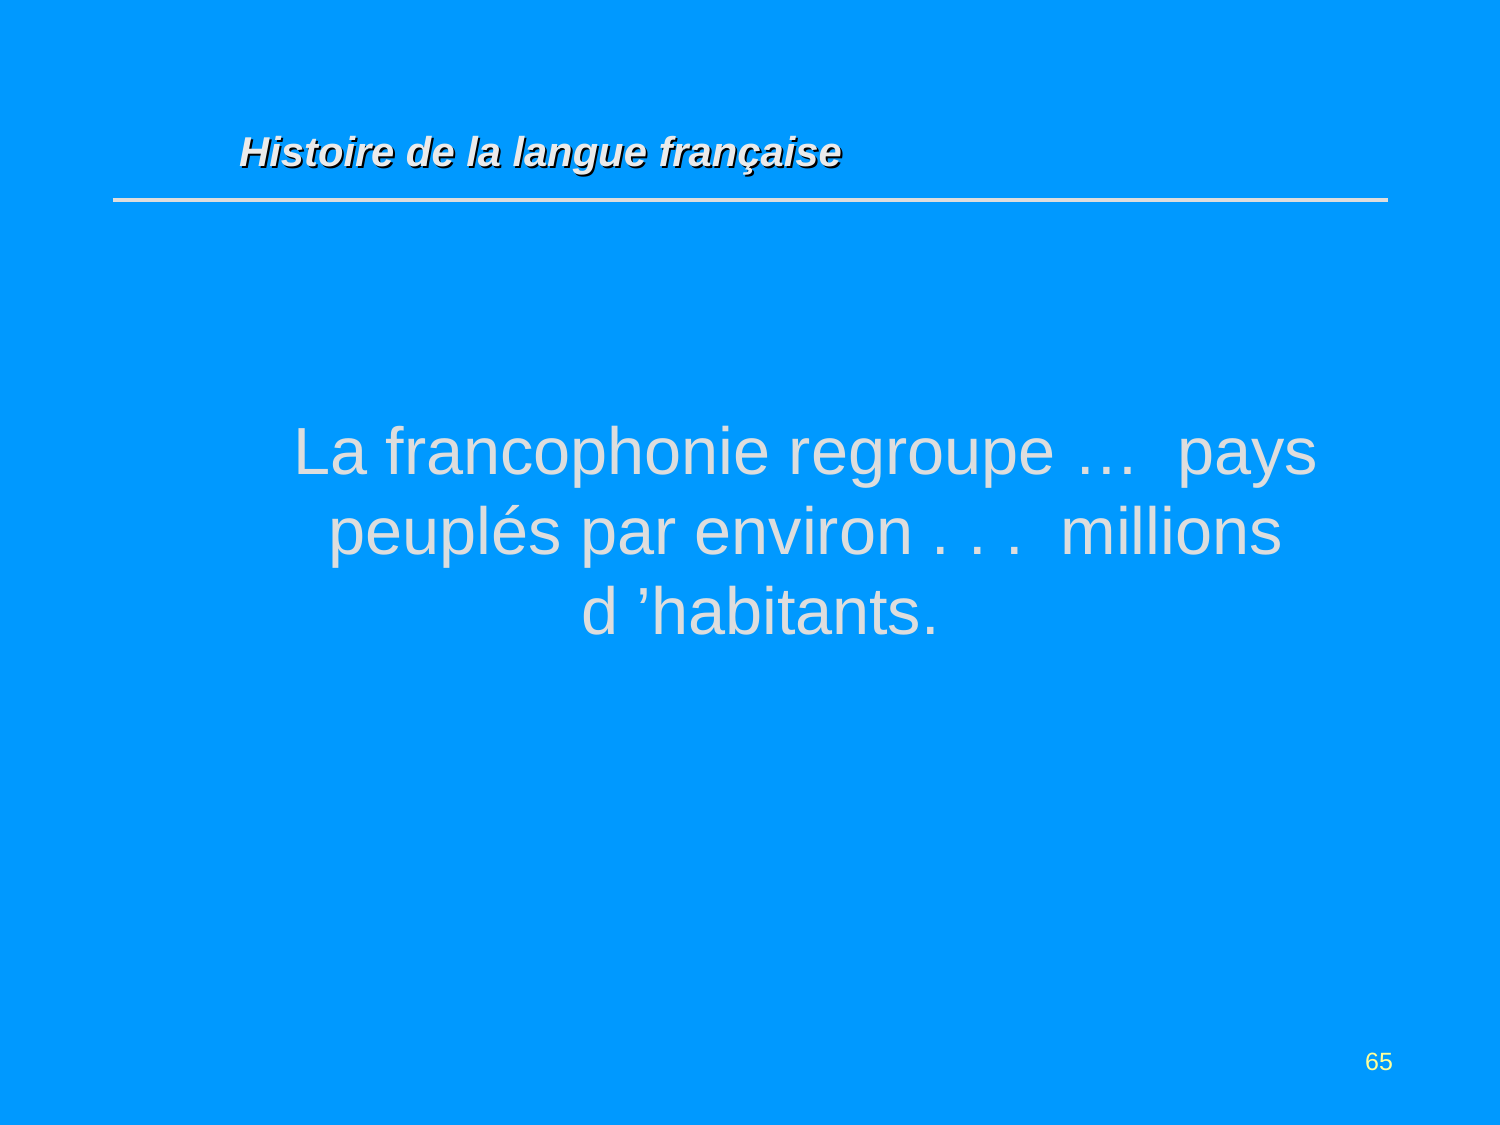

Histoire de la langue française
La francophonie regroupe … pays peuplés par environ . . . millions d ’habitants.
65